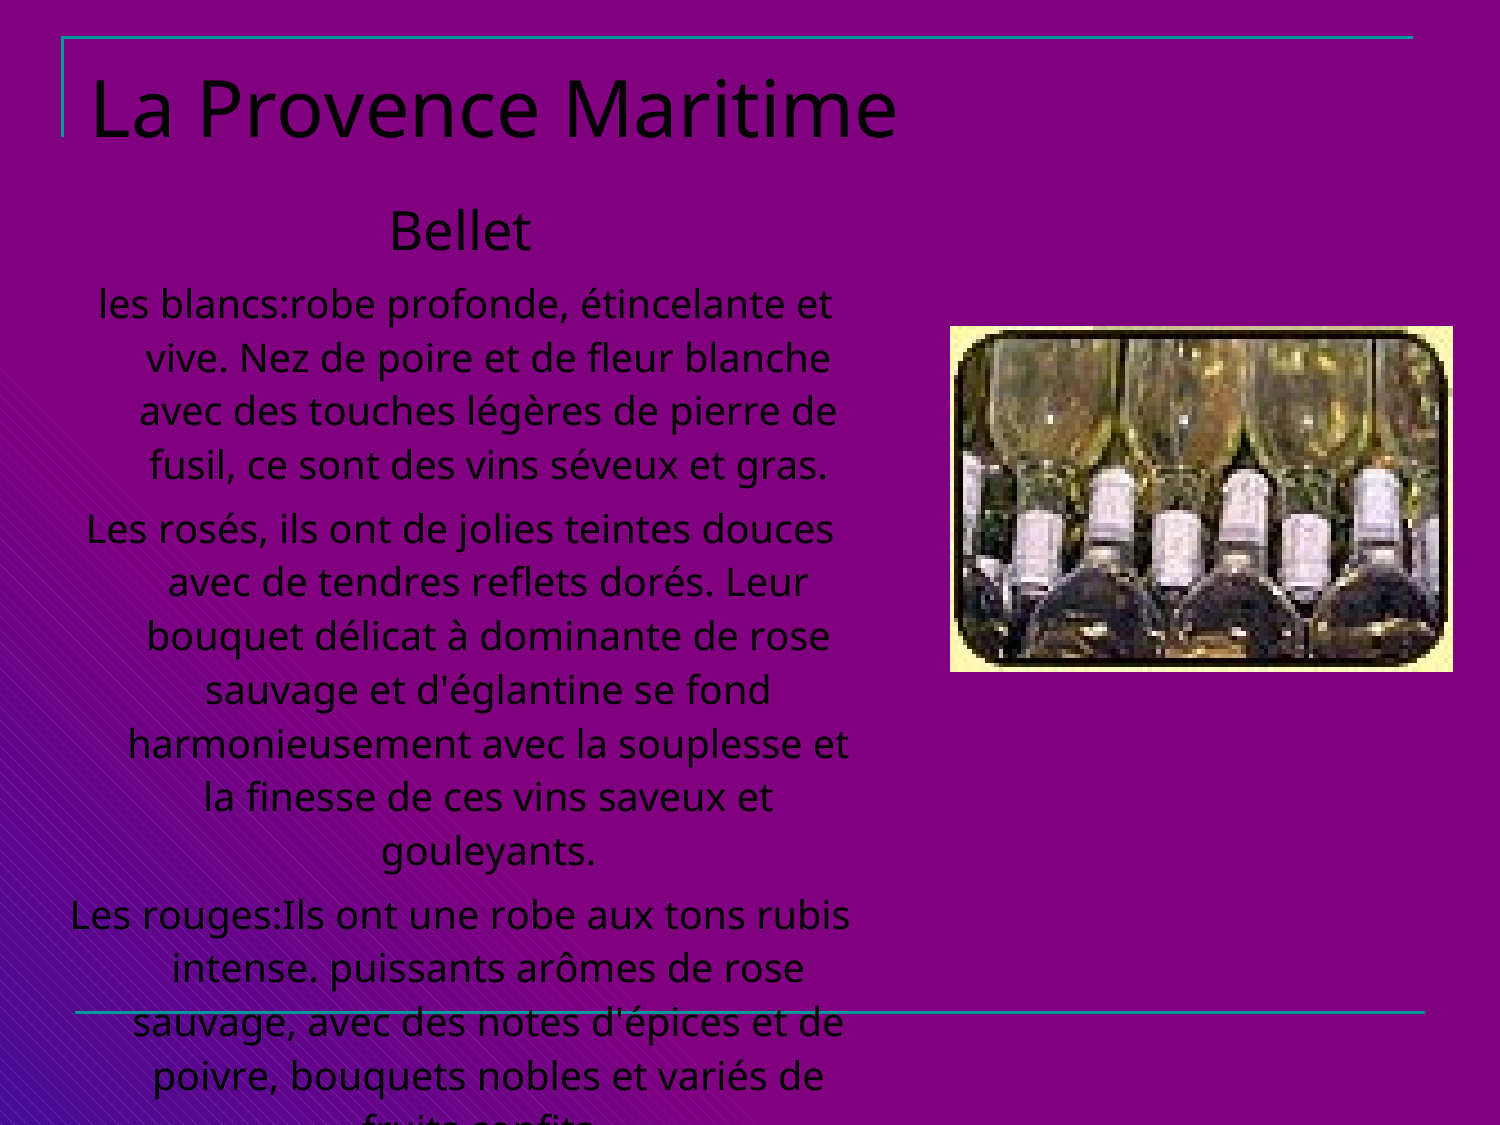

# La Provence Maritime
Bellet
 les blancs:robe profonde, étincelante et vive. Nez de poire et de fleur blanche avec des touches légères de pierre de fusil, ce sont des vins séveux et gras.
Les rosés, ils ont de jolies teintes douces avec de tendres reflets dorés. Leur bouquet délicat à dominante de rose sauvage et d'églantine se fond harmonieusement avec la souplesse et la finesse de ces vins saveux et gouleyants.
Les rouges:Ils ont une robe aux tons rubis intense. puissants arômes de rose sauvage, avec des notes d'épices et de poivre, bouquets nobles et variés de fruits confits.